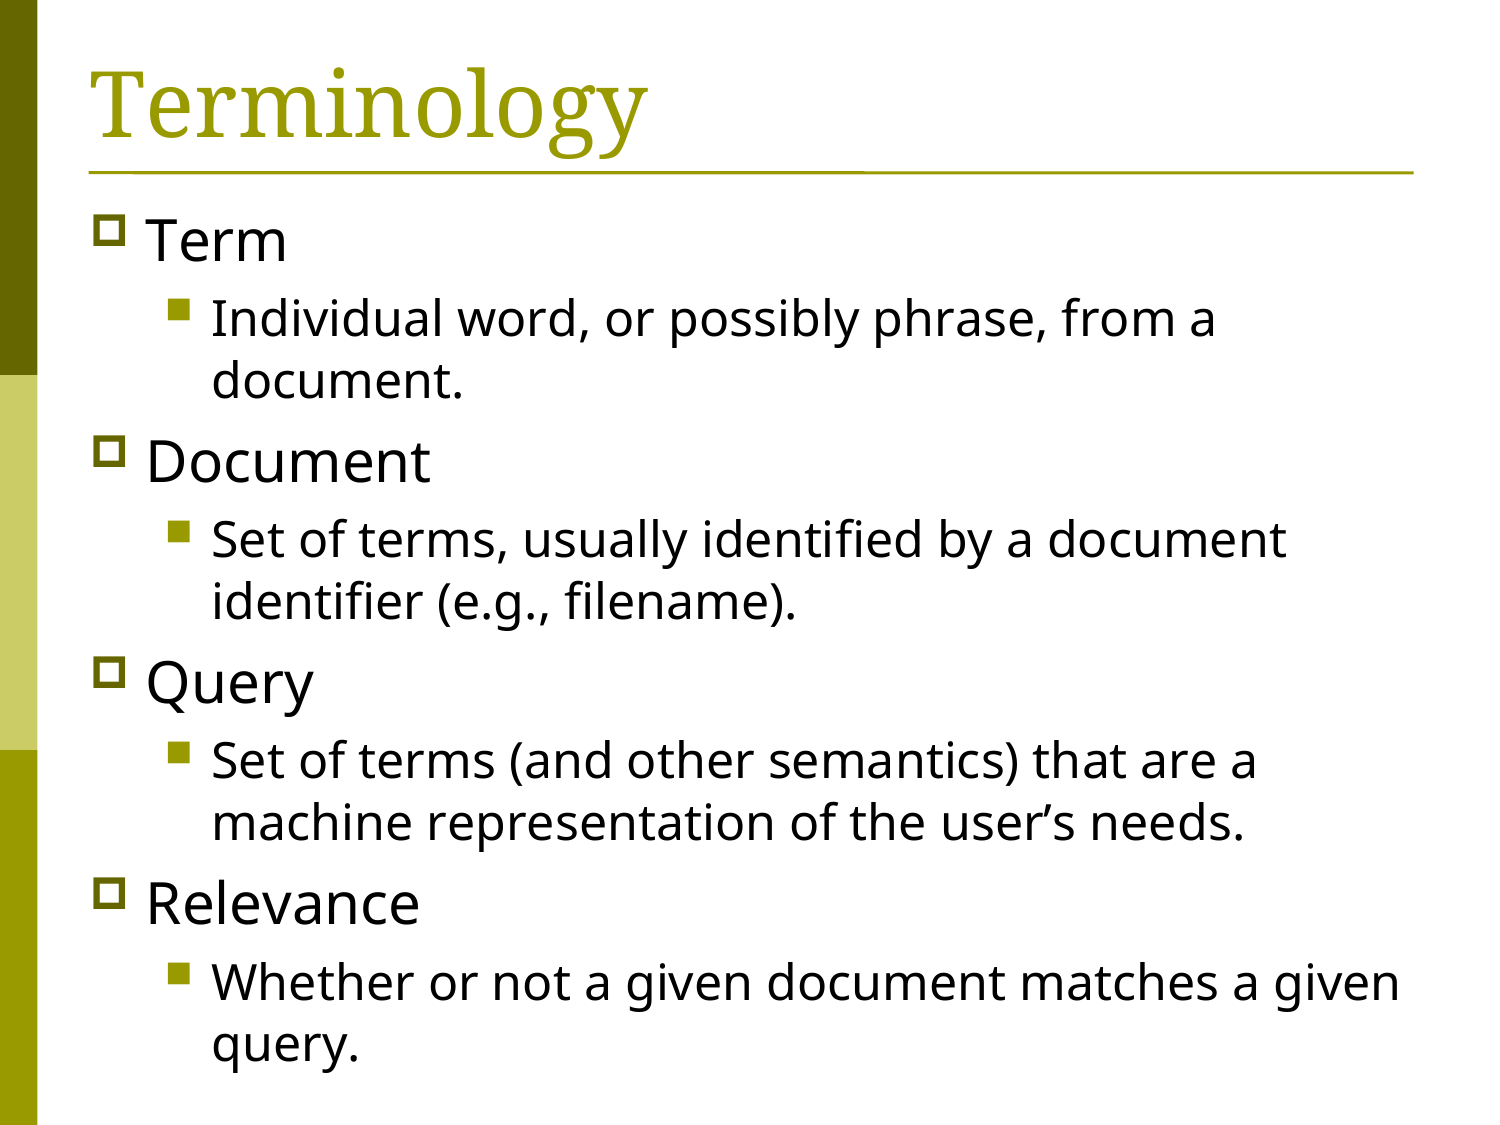

# Terminology
Term
Individual word, or possibly phrase, from a document.
Document
Set of terms, usually identified by a document identifier (e.g., filename).
Query
Set of terms (and other semantics) that are a machine representation of the user’s needs.
Relevance
Whether or not a given document matches a given query.